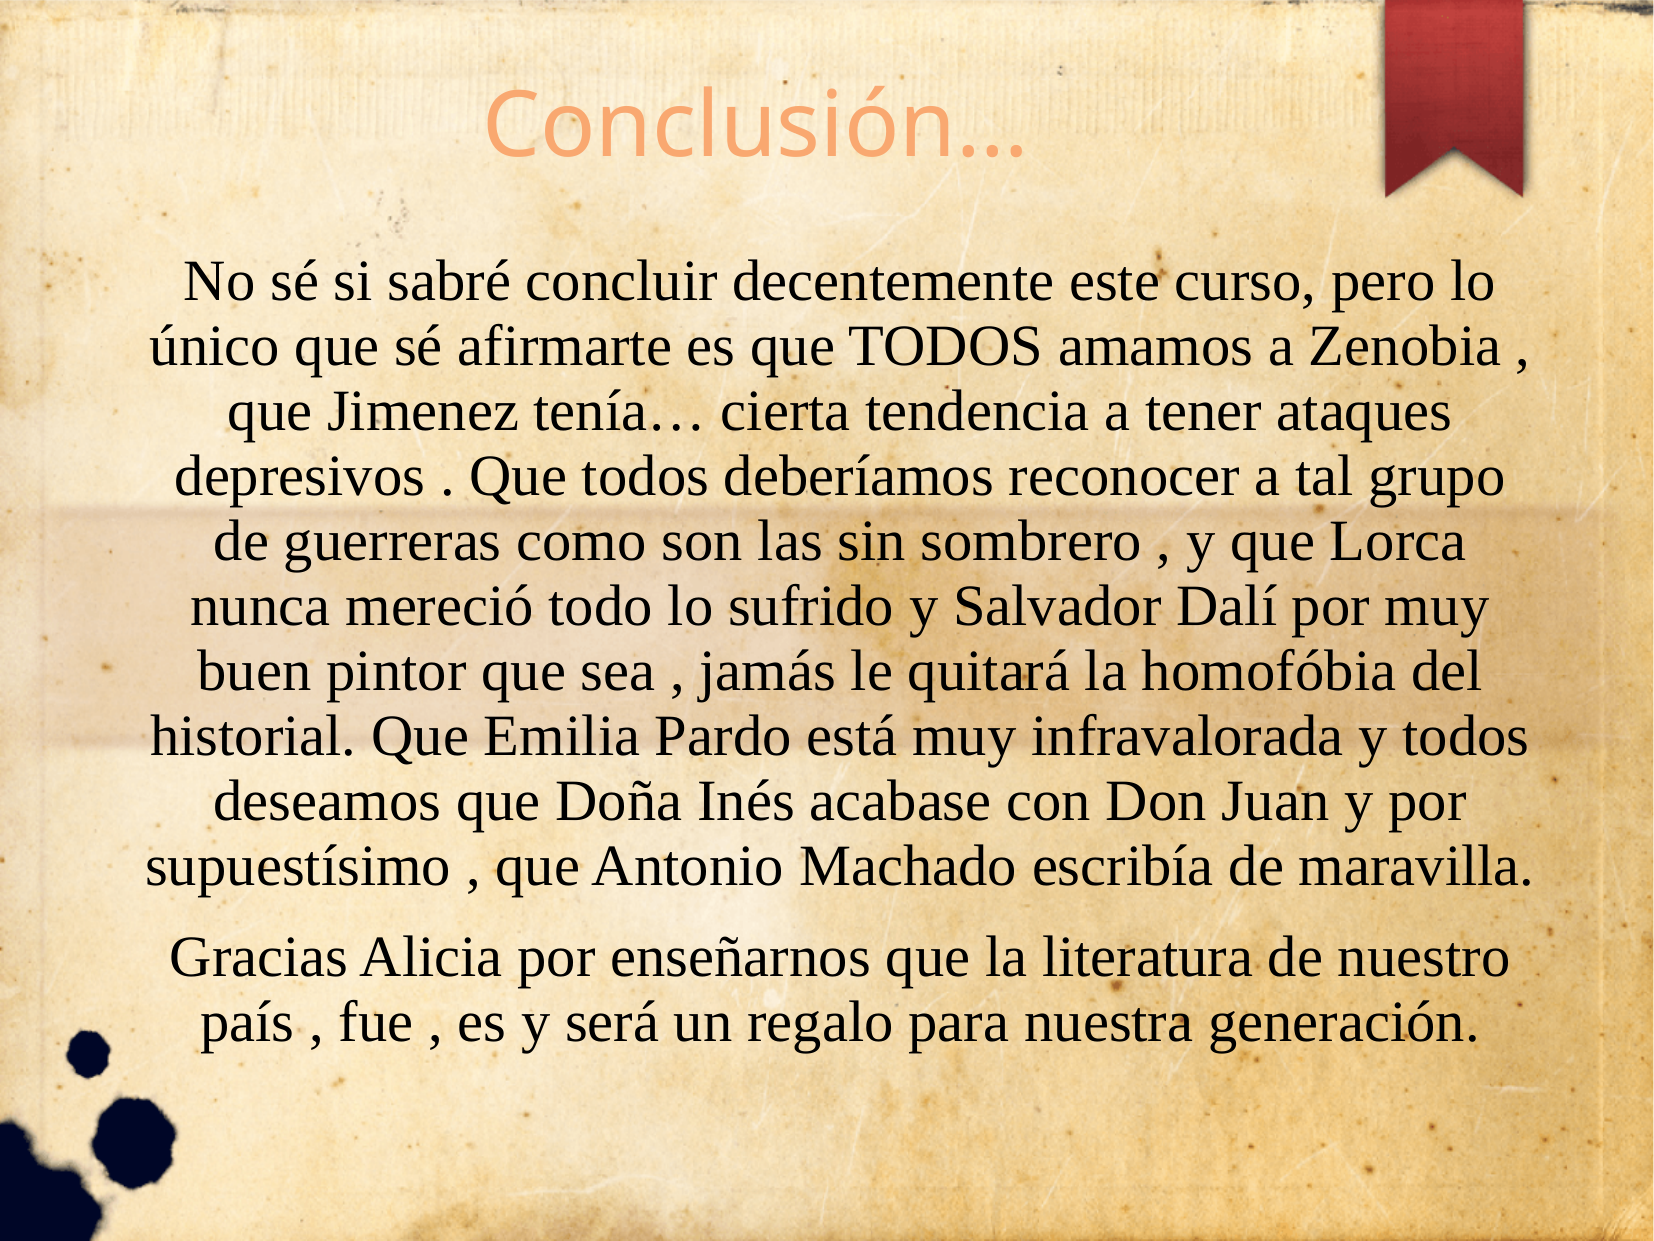

# Conclusión…
No sé si sabré concluir decentemente este curso, pero lo único que sé afirmarte es que TODOS amamos a Zenobia , que Jimenez tenía… cierta tendencia a tener ataques depresivos . Que todos deberíamos reconocer a tal grupo de guerreras como son las sin sombrero , y que Lorca nunca mereció todo lo sufrido y Salvador Dalí por muy buen pintor que sea , jamás le quitará la homofóbia del historial. Que Emilia Pardo está muy infravalorada y todos deseamos que Doña Inés acabase con Don Juan y por supuestísimo , que Antonio Machado escribía de maravilla.
Gracias Alicia por enseñarnos que la literatura de nuestro país , fue , es y será un regalo para nuestra generación.